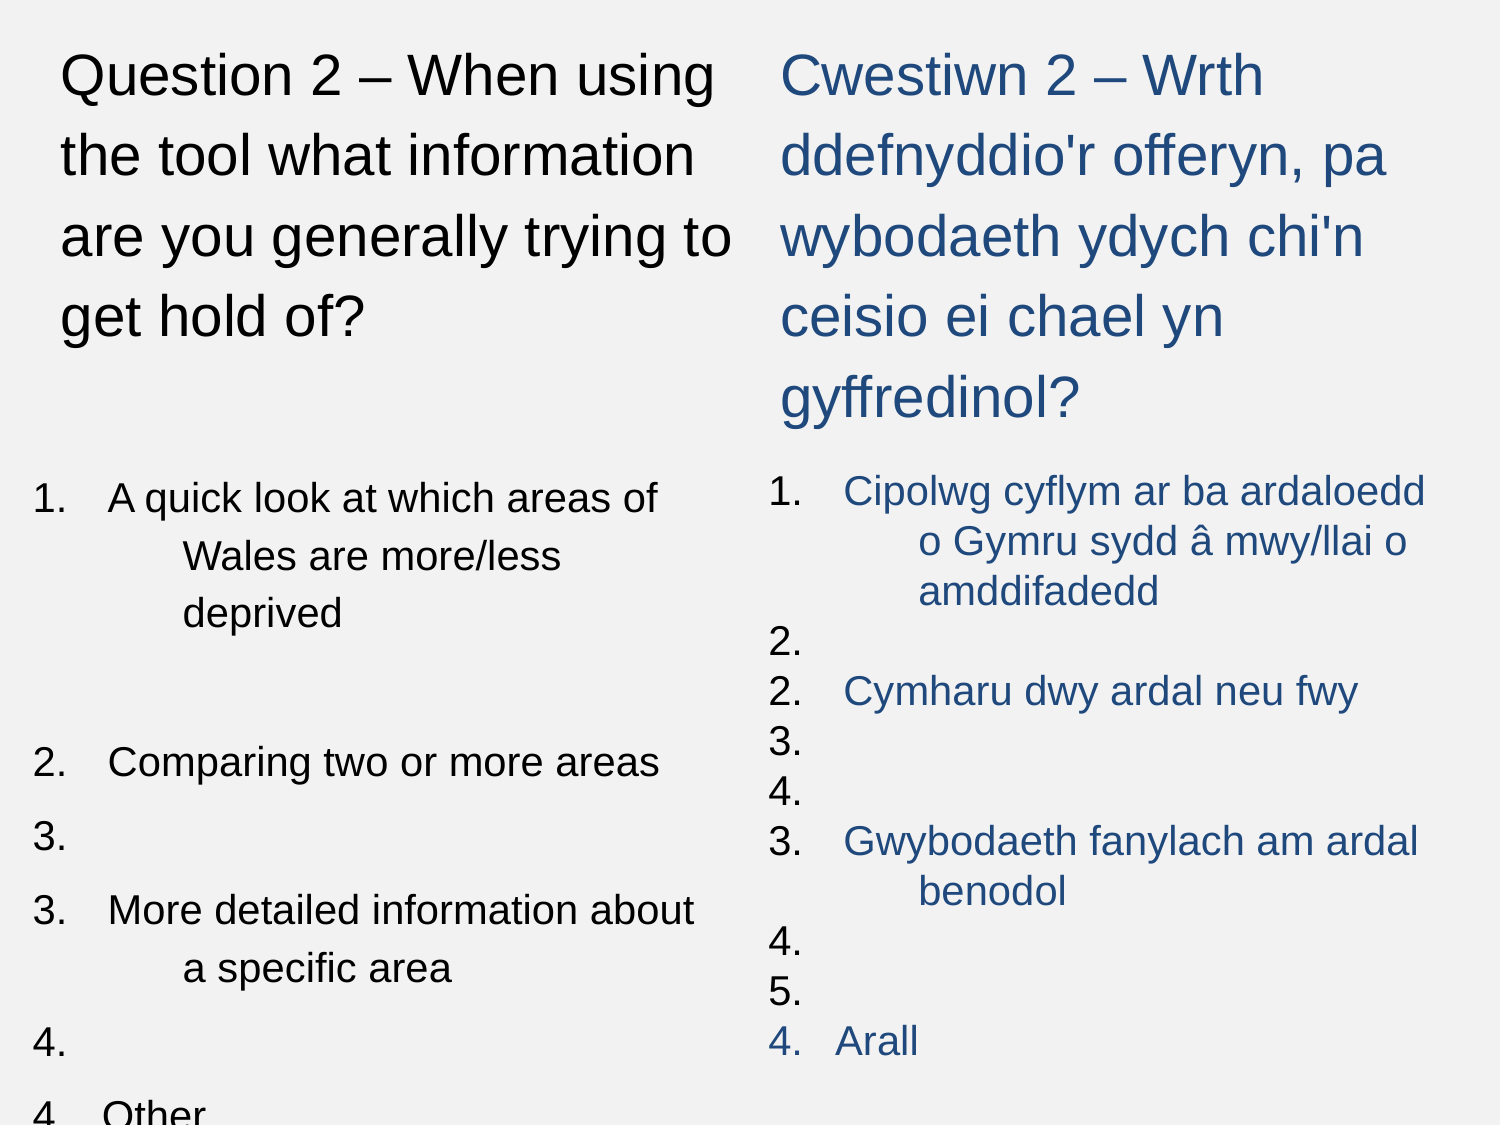

Question 2 – When using the tool what information are you generally trying to get hold of?
Cwestiwn 2 – Wrth ddefnyddio'r offeryn, pa wybodaeth ydych chi'n ceisio ei chael yn gyffredinol?
A quick look at which areas of Wales are more/less deprived
Comparing two or more areas
More detailed information about a specific area
4. Other
Cipolwg cyflym ar ba ardaloedd o Gymru sydd â mwy/llai o amddifadedd
Cymharu dwy ardal neu fwy
Gwybodaeth fanylach am ardal benodol
4. Arall